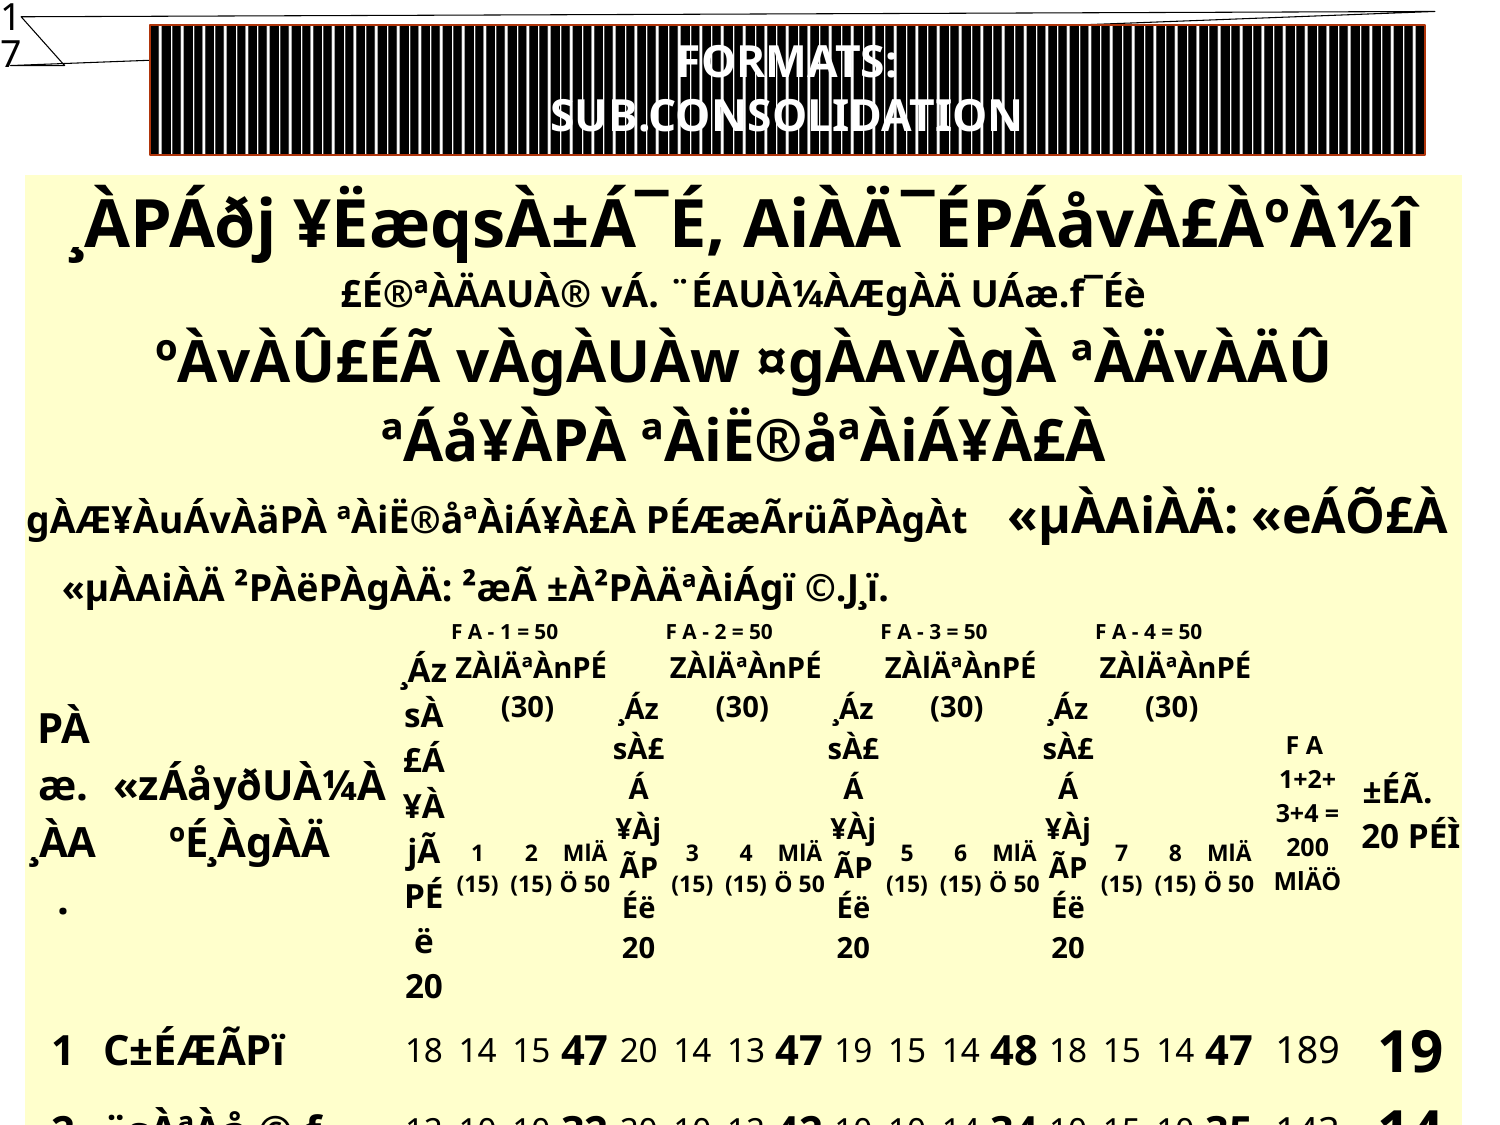

# FORMATS: SUB.CONSOLIDATION
| ¸ÀPÁðj ¥ËæqsÀ±Á¯É, AiÀÄ¯ÉPÁåvÀ£ÀºÀ½î | | | | | | | | | | | | | | | | | | | |
| --- | --- | --- | --- | --- | --- | --- | --- | --- | --- | --- | --- | --- | --- | --- | --- | --- | --- | --- | --- |
| £É®ªÀÄAUÀ® vÁ. ¨ÉAUÀ¼ÀÆgÀÄ UÁæ.f¯Éè | | | | | | | | | | | | | | | | | | | |
| ºÀvÀÛ£ÉÃ vÀgÀUÀw ¤gÀAvÀgÀ ªÀÄvÀÄÛ ªÁå¥ÀPÀ ªÀiË®åªÀiÁ¥À£À | | | | | | | | | | | | | | | | | | | |
| gÀÆ¥ÀuÁvÀäPÀ ªÀiË®åªÀiÁ¥À£À PÉÆæÃrüÃPÀgÀt «µÀAiÀÄ: «eÁÕ£À «µÀAiÀÄ ²PÀëPÀgÀÄ: ²æÃ ±À²PÀÄªÀiÁgï ©.J¸ï. | | | | | | | | | | | | | | | | | | | |
| PÀæ. ¸ÀA. | «zÁåyðUÀ¼À ºÉ¸ÀgÀÄ | F A - 1 = 50 | | | | F A - 2 = 50 | | | | F A - 3 = 50 | | | | F A - 4 = 50 | | | | F A 1+2+ 3+4 = 200 MlÄÖ | ±ÉÃ. 20 PÉÌ |
| | | ¸ÁzsÀ£Á ¥ÀjÃPÉë 20 | ZÀlÄªÀnPÉ (30) | | | ¸ÁzsÀ£Á ¥ÀjÃPÉë 20 | ZÀlÄªÀnPÉ (30) | | | ¸ÁzsÀ£Á ¥ÀjÃPÉë 20 | ZÀlÄªÀnPÉ (30) | | | ¸ÁzsÀ£Á ¥ÀjÃPÉë 20 | ZÀlÄªÀnPÉ (30) | | | | |
| | | | 1 (15) | 2 (15) | MlÄÖ 50 | | | | | | | | | | | | | | |
| | | | | | | | 3 (15) | 4 (15) | MlÄÖ 50 | | 5 (15) | 6 (15) | MlÄÖ 50 | | 7 (15) | 8 (15) | MlÄÖ 50 | | |
| 1 | C±ÉÆÃPï | 18 | 14 | 15 | 47 | 20 | 14 | 13 | 47 | 19 | 15 | 14 | 48 | 18 | 15 | 14 | 47 | 189 | 19 |
| 2 | ¨sÀªÀå ©.f. | 12 | 10 | 10 | 32 | 20 | 10 | 12 | 42 | 10 | 10 | 14 | 34 | 10 | 15 | 10 | 35 | 143 | 14 |
| 3 | | | | | | | | | | | | | | | | | | | |
Courtesy:KSEEB,BANGALORE, EDITED BY: BSS, Y.K.HALLI, NELAMANGALA.B'RURAL